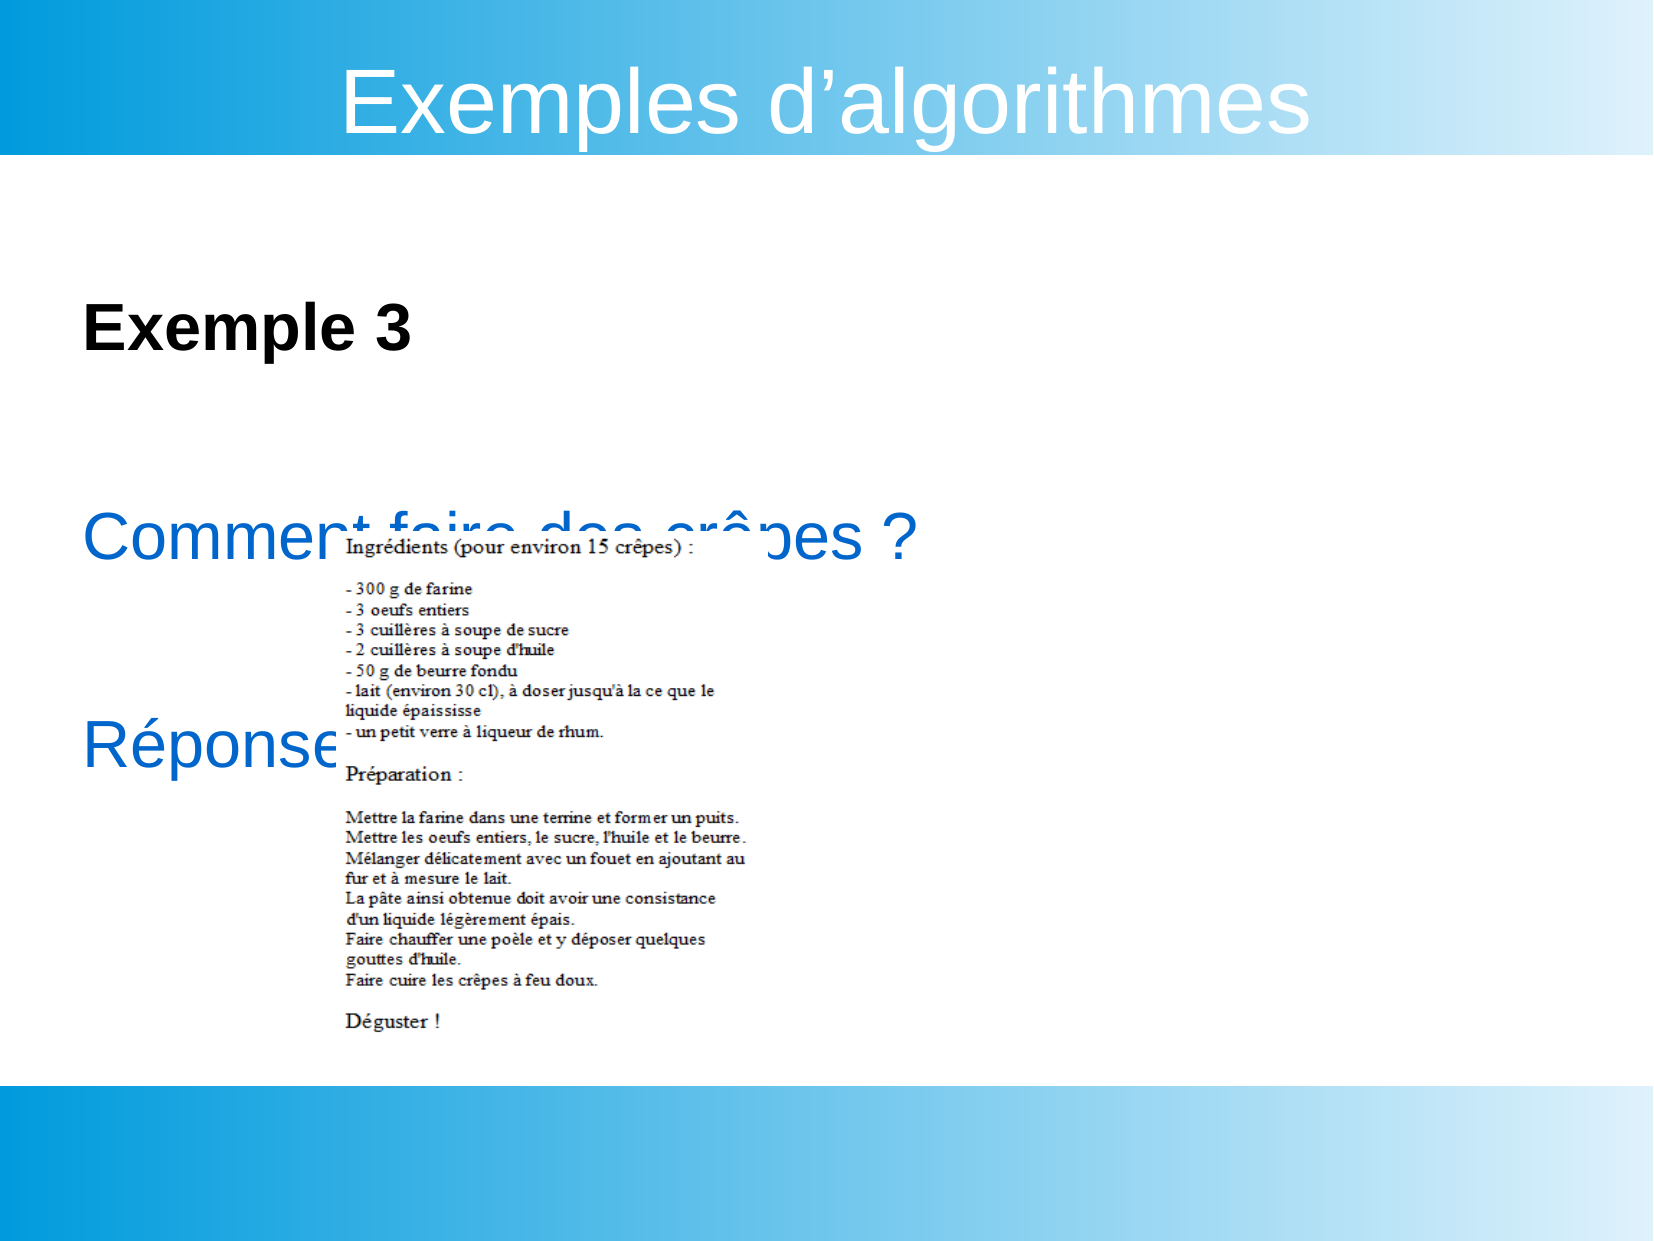

# Exemples d’algorithmes
Exemple 3
Comment faire des crêpes ?
Réponse :